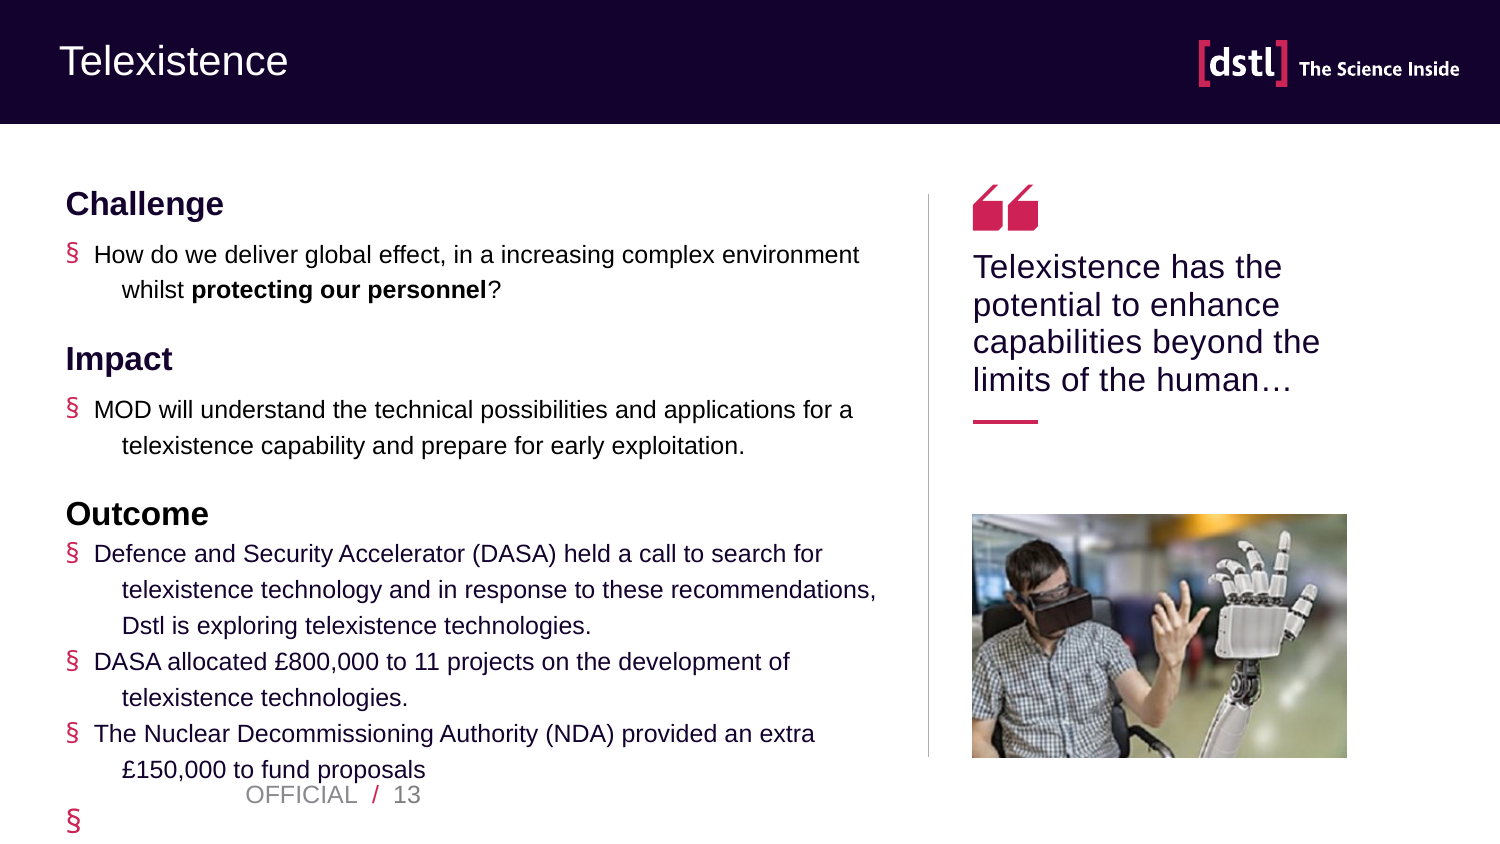

Telexistence
Challenge
How do we deliver global effect, in a increasing complex environment whilst protecting our personnel?
Impact
MOD will understand the technical possibilities and applications for a telexistence capability and prepare for early exploitation.
Outcome
Defence and Security Accelerator (DASA) held a call to search for telexistence technology and in response to these recommendations, Dstl is exploring telexistence technologies.
DASA allocated £800,000 to 11 projects on the development of telexistence technologies.
The Nuclear Decommissioning Authority (NDA) provided an extra £150,000 to fund proposals
Telexistence has the potential to enhance capabilities beyond the limits of the human…
OFFICIAL /
#02